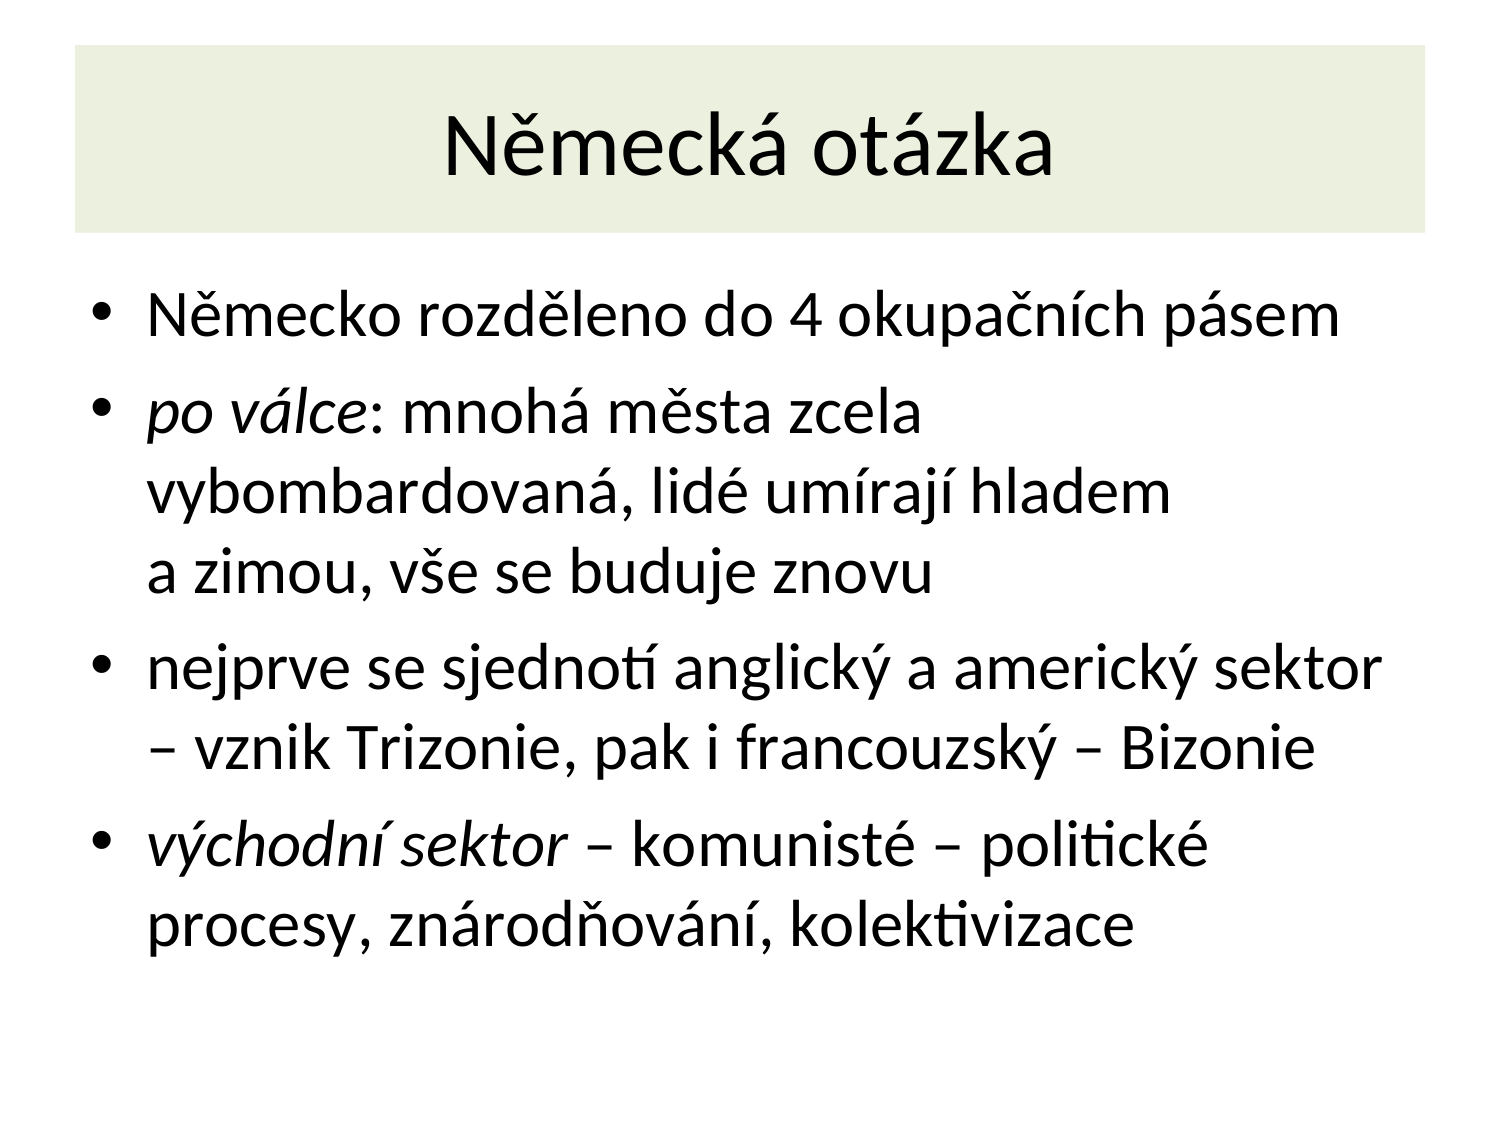

# Německá otázka
Německo rozděleno do 4 okupačních pásem
po válce: mnohá města zcela vybombardovaná, lidé umírají hladem
a zimou, vše se buduje znovu
nejprve se sjednotí anglický a americký sektor – vznik Trizonie, pak i francouzský – Bizonie
východní sektor – komunisté – politické procesy, znárodňování, kolektivizace